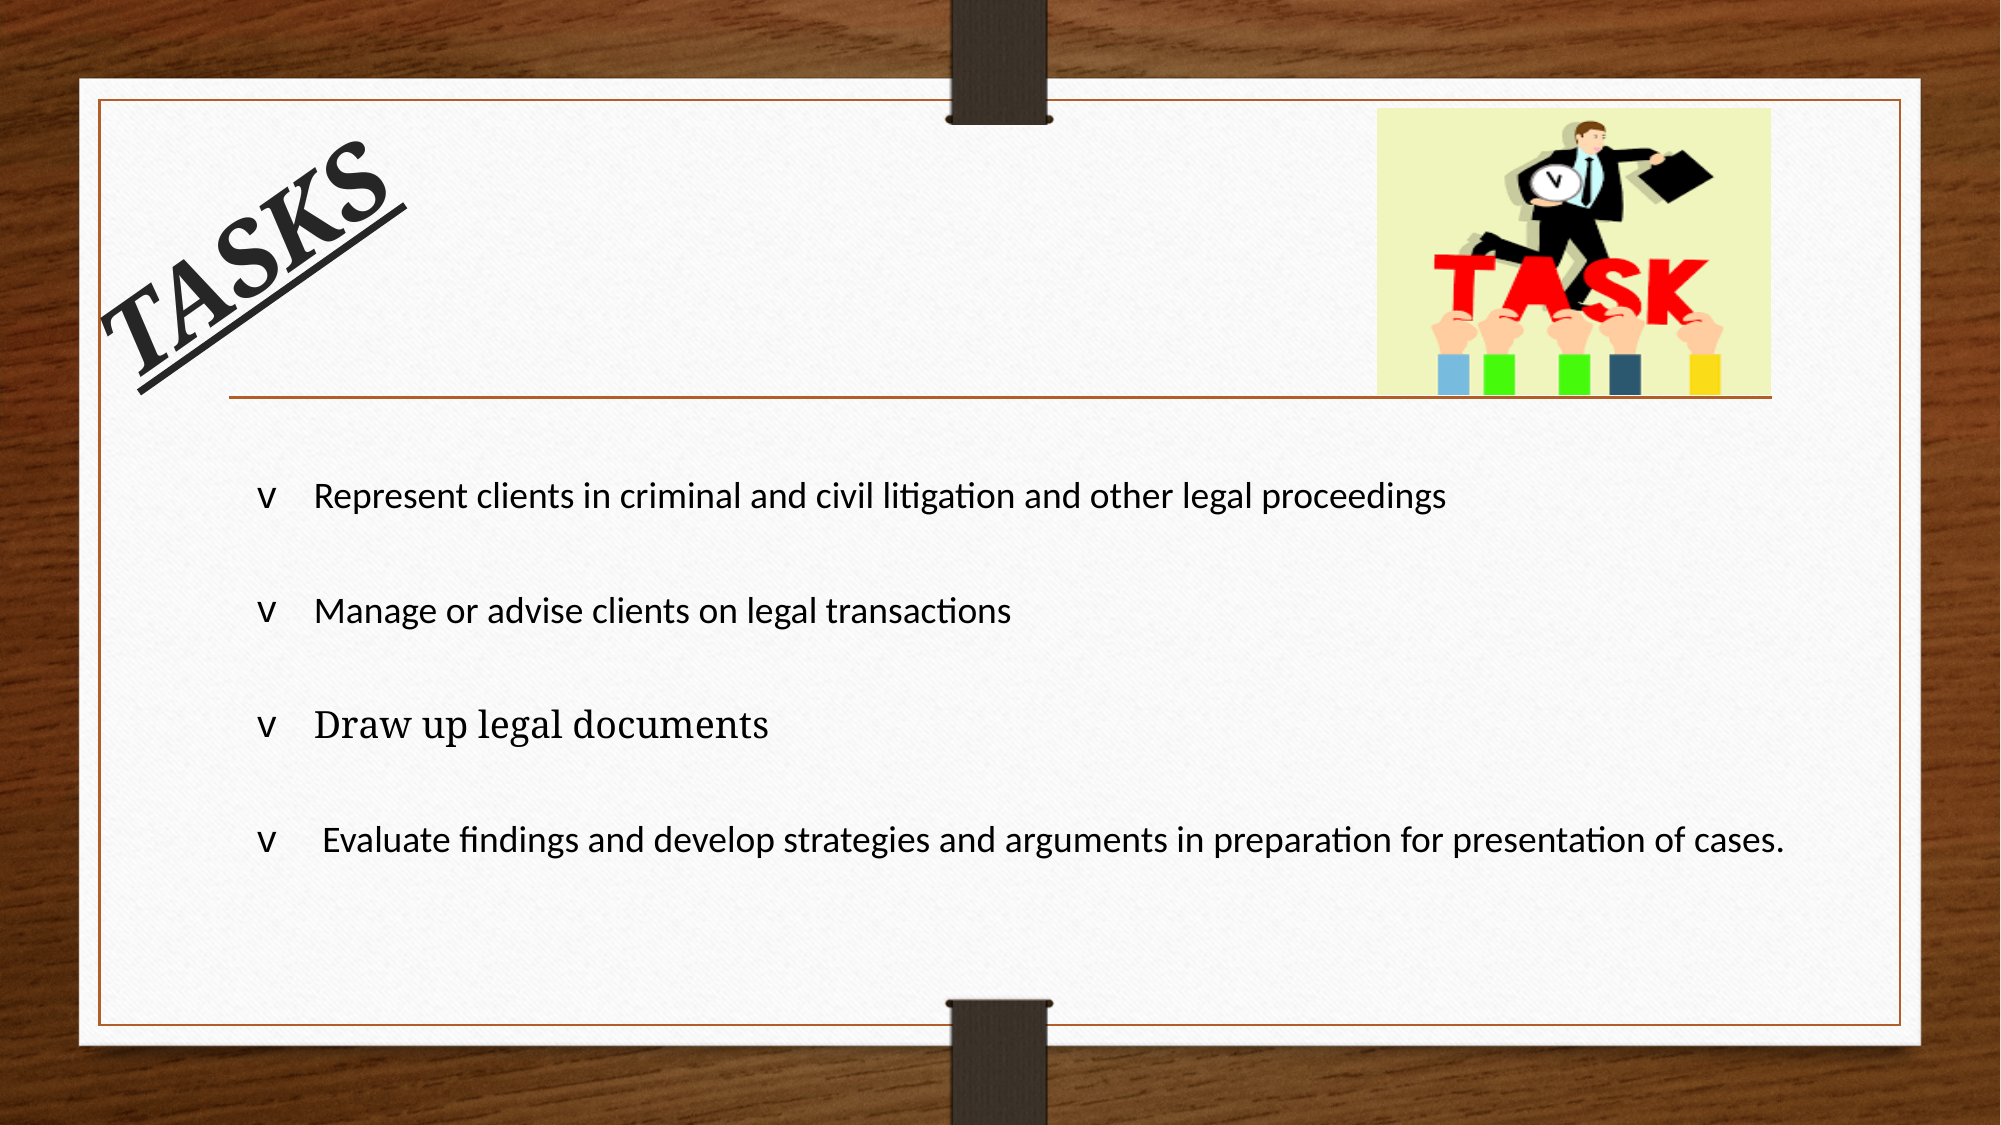

# TASKS
Represent clients in criminal and civil litigation and other legal proceedings
Manage or advise clients on legal transactions
Draw up legal documents
 Evaluate findings and develop strategies and arguments in preparation for presentation of cases.